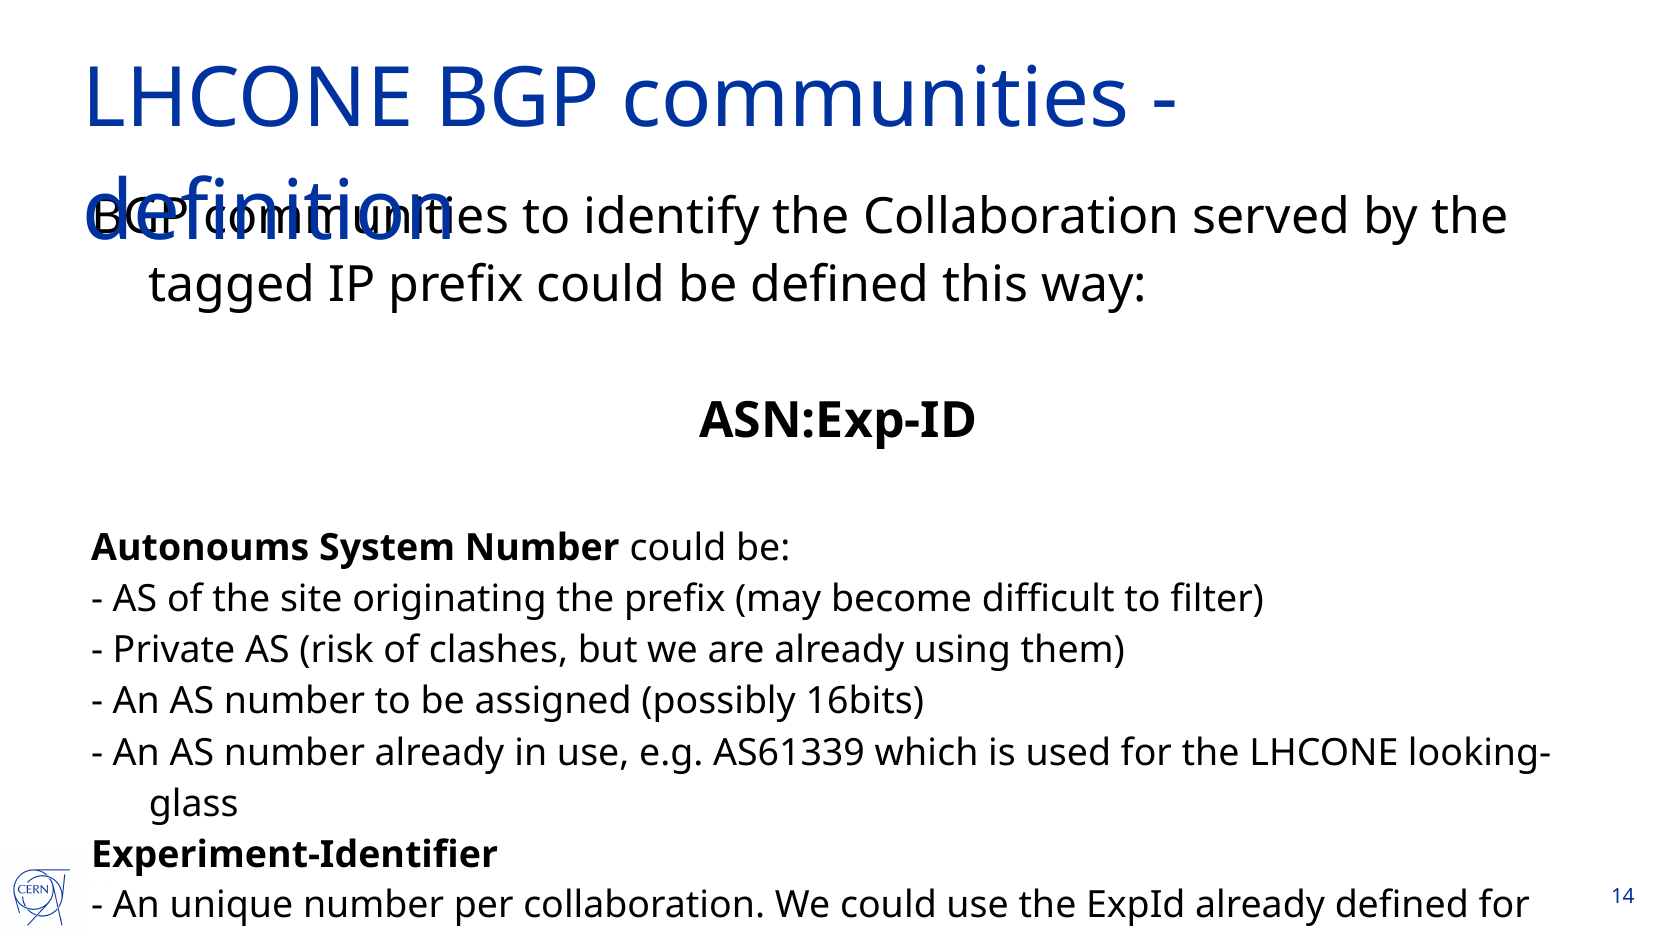

# LHCONE BGP communities - definition
BGP communities to identify the Collaboration served by the tagged IP prefix could be defined this way:
ASN:Exp-ID
Autonoums System Number could be:
- AS of the site originating the prefix (may become difficult to filter)
- Private AS (risk of clashes, but we are already using them)
- An AS number to be assigned (possibly 16bits)
- An AS number already in use, e.g. AS61339 which is used for the LHCONE looking-glass
Experiment-Identifier
- An unique number per collaboration. We could use the ExpId already defined for SciTags